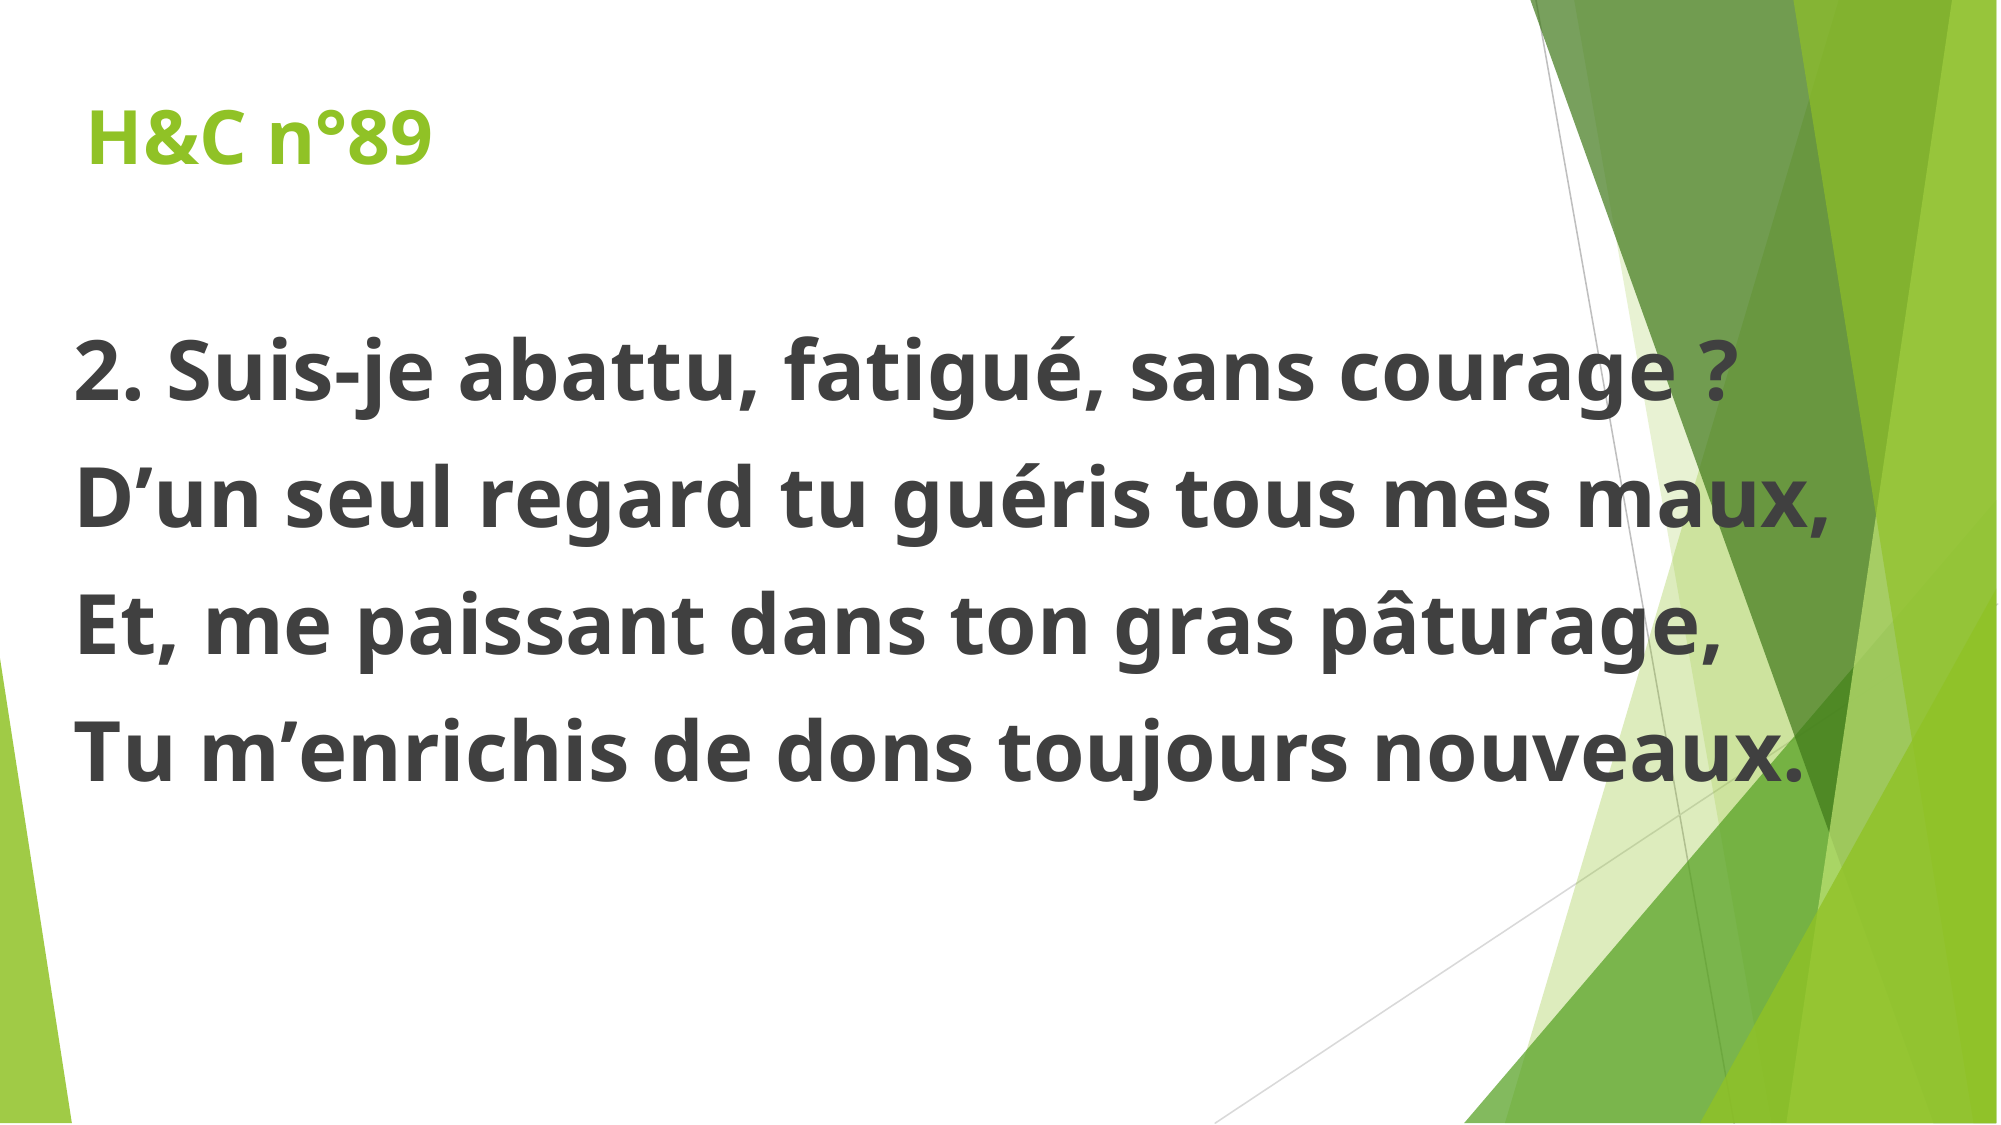

H&C n°89
2. Suis-je abattu, fatigué, sans courage ?
D’un seul regard tu guéris tous mes maux,
Et, me paissant dans ton gras pâturage,
Tu m’enrichis de dons toujours nouveaux.